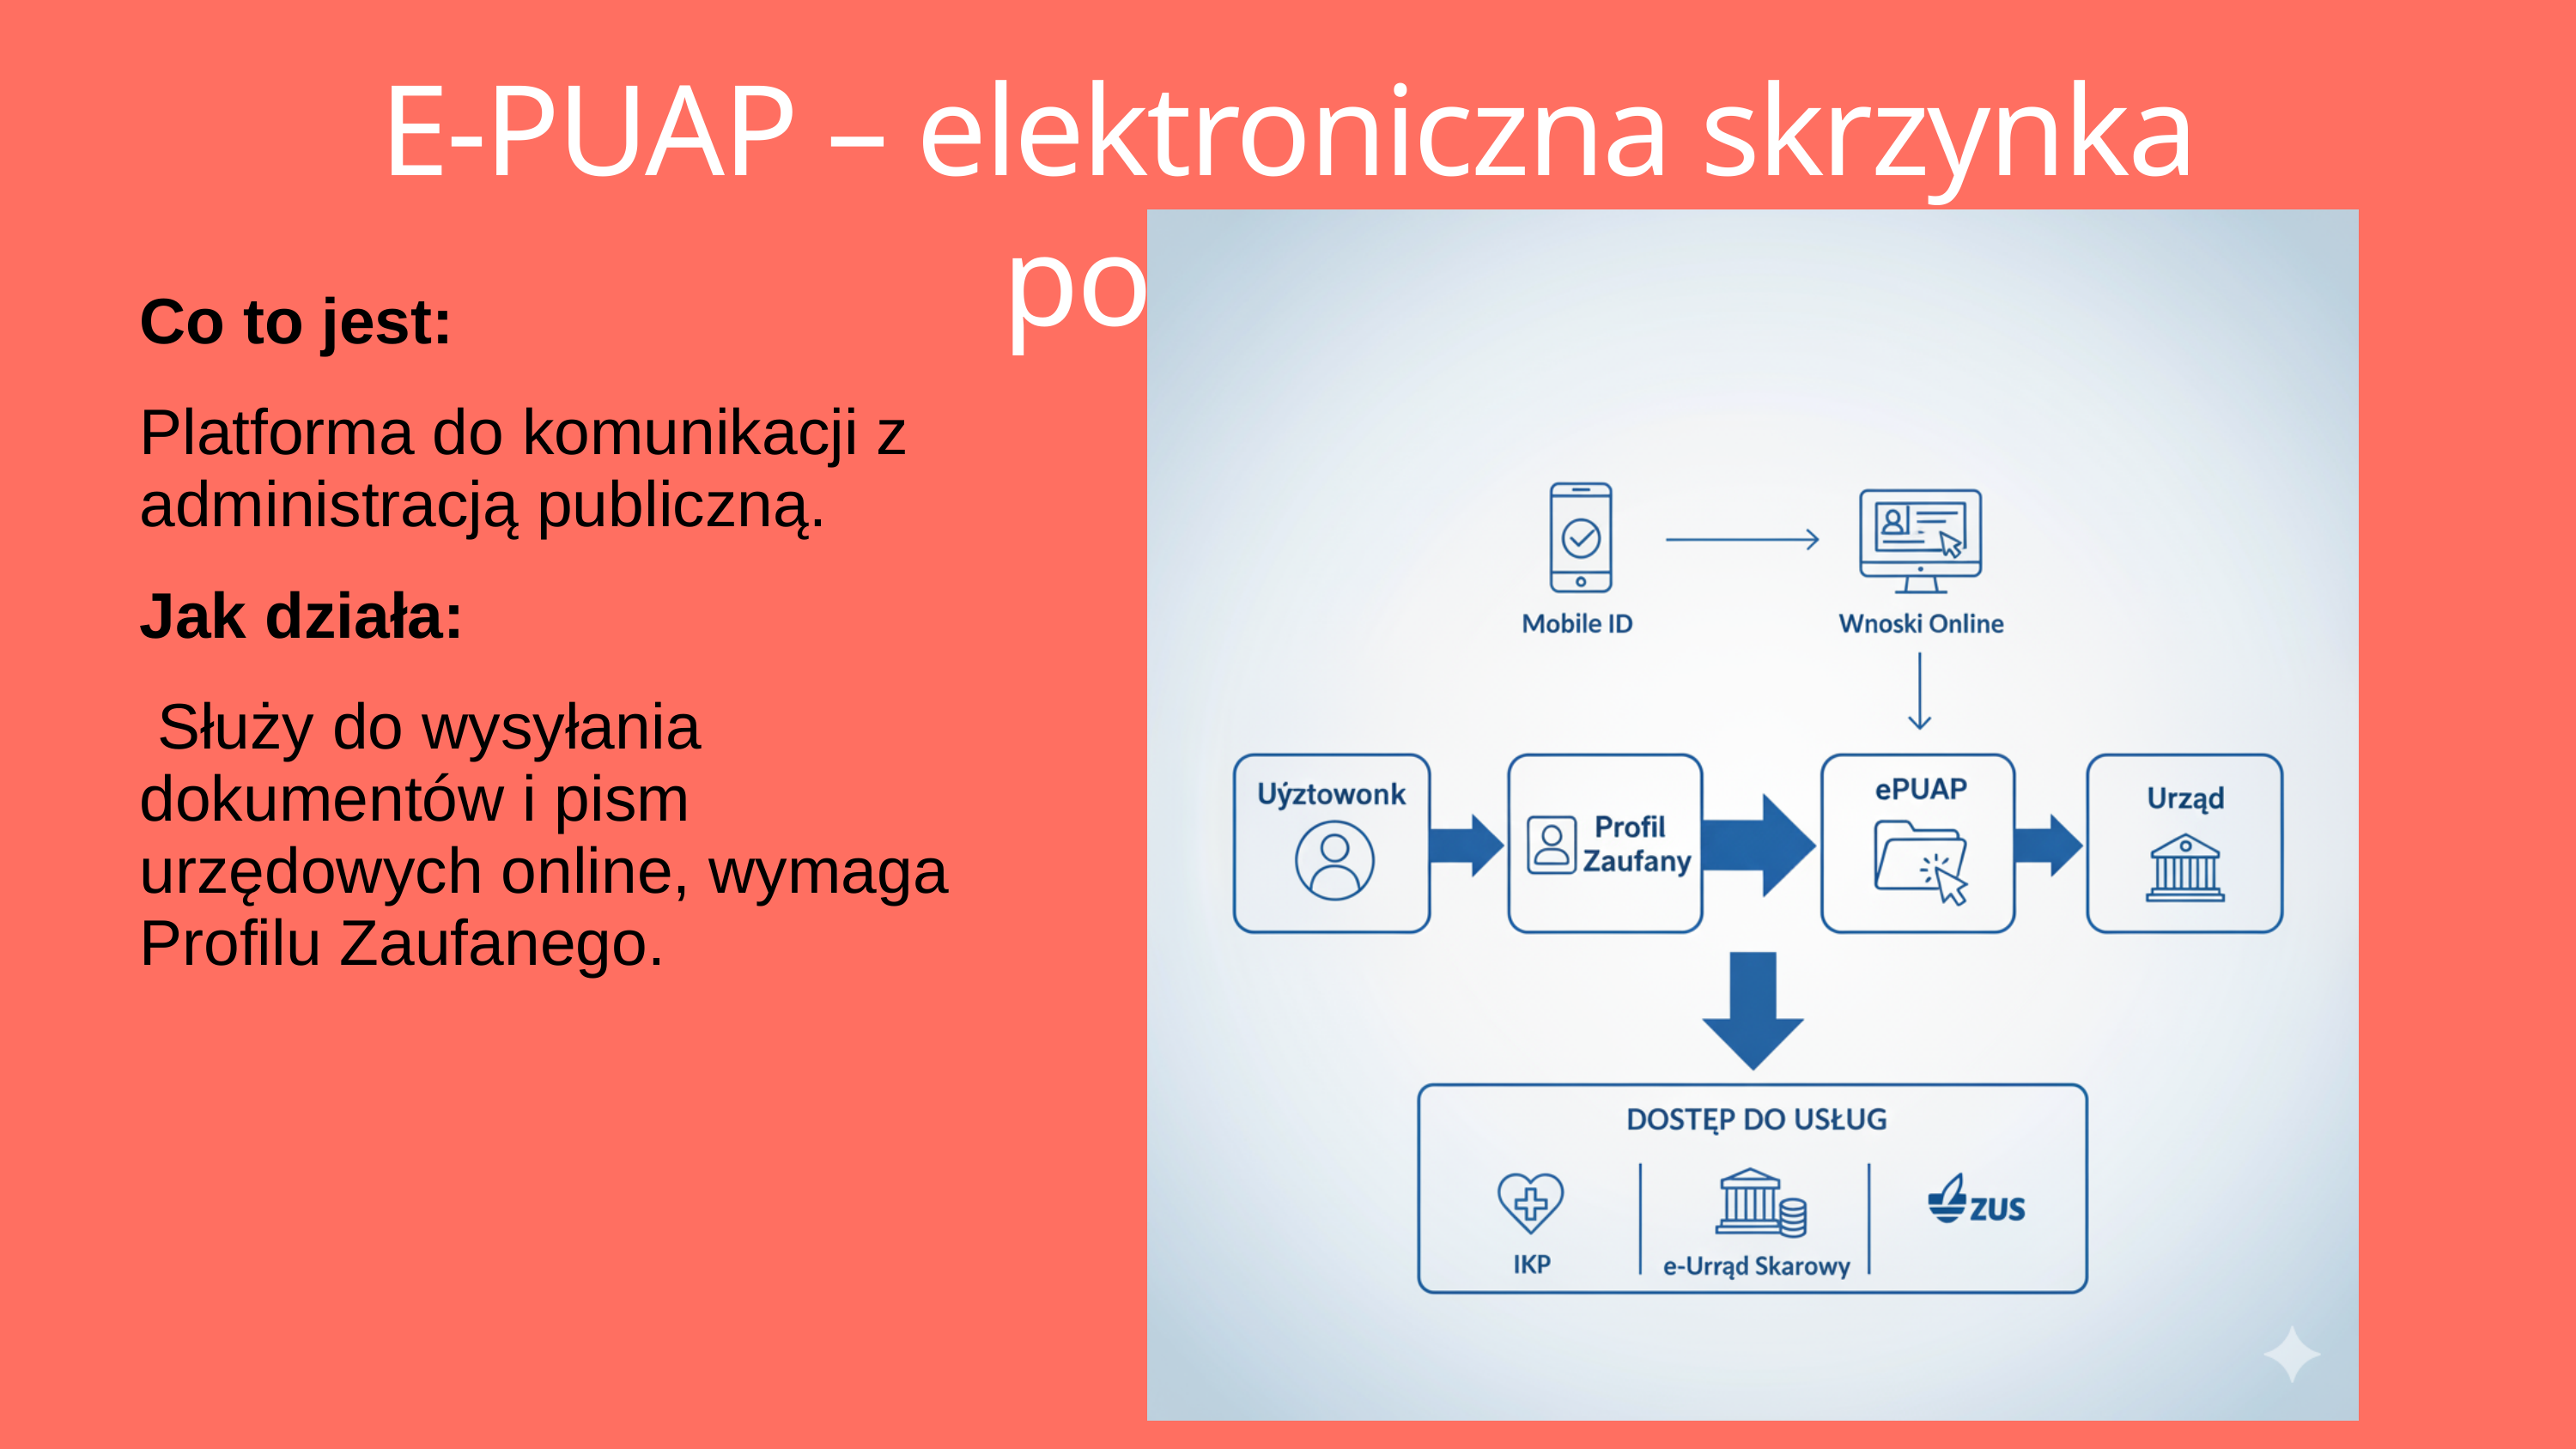

E-PUAP – elektroniczna skrzynka podawcza
Co to jest:
Platforma do komunikacji z administracją publiczną.
Jak działa:
 Służy do wysyłania dokumentów i pism urzędowych online, wymaga Profilu Zaufanego.